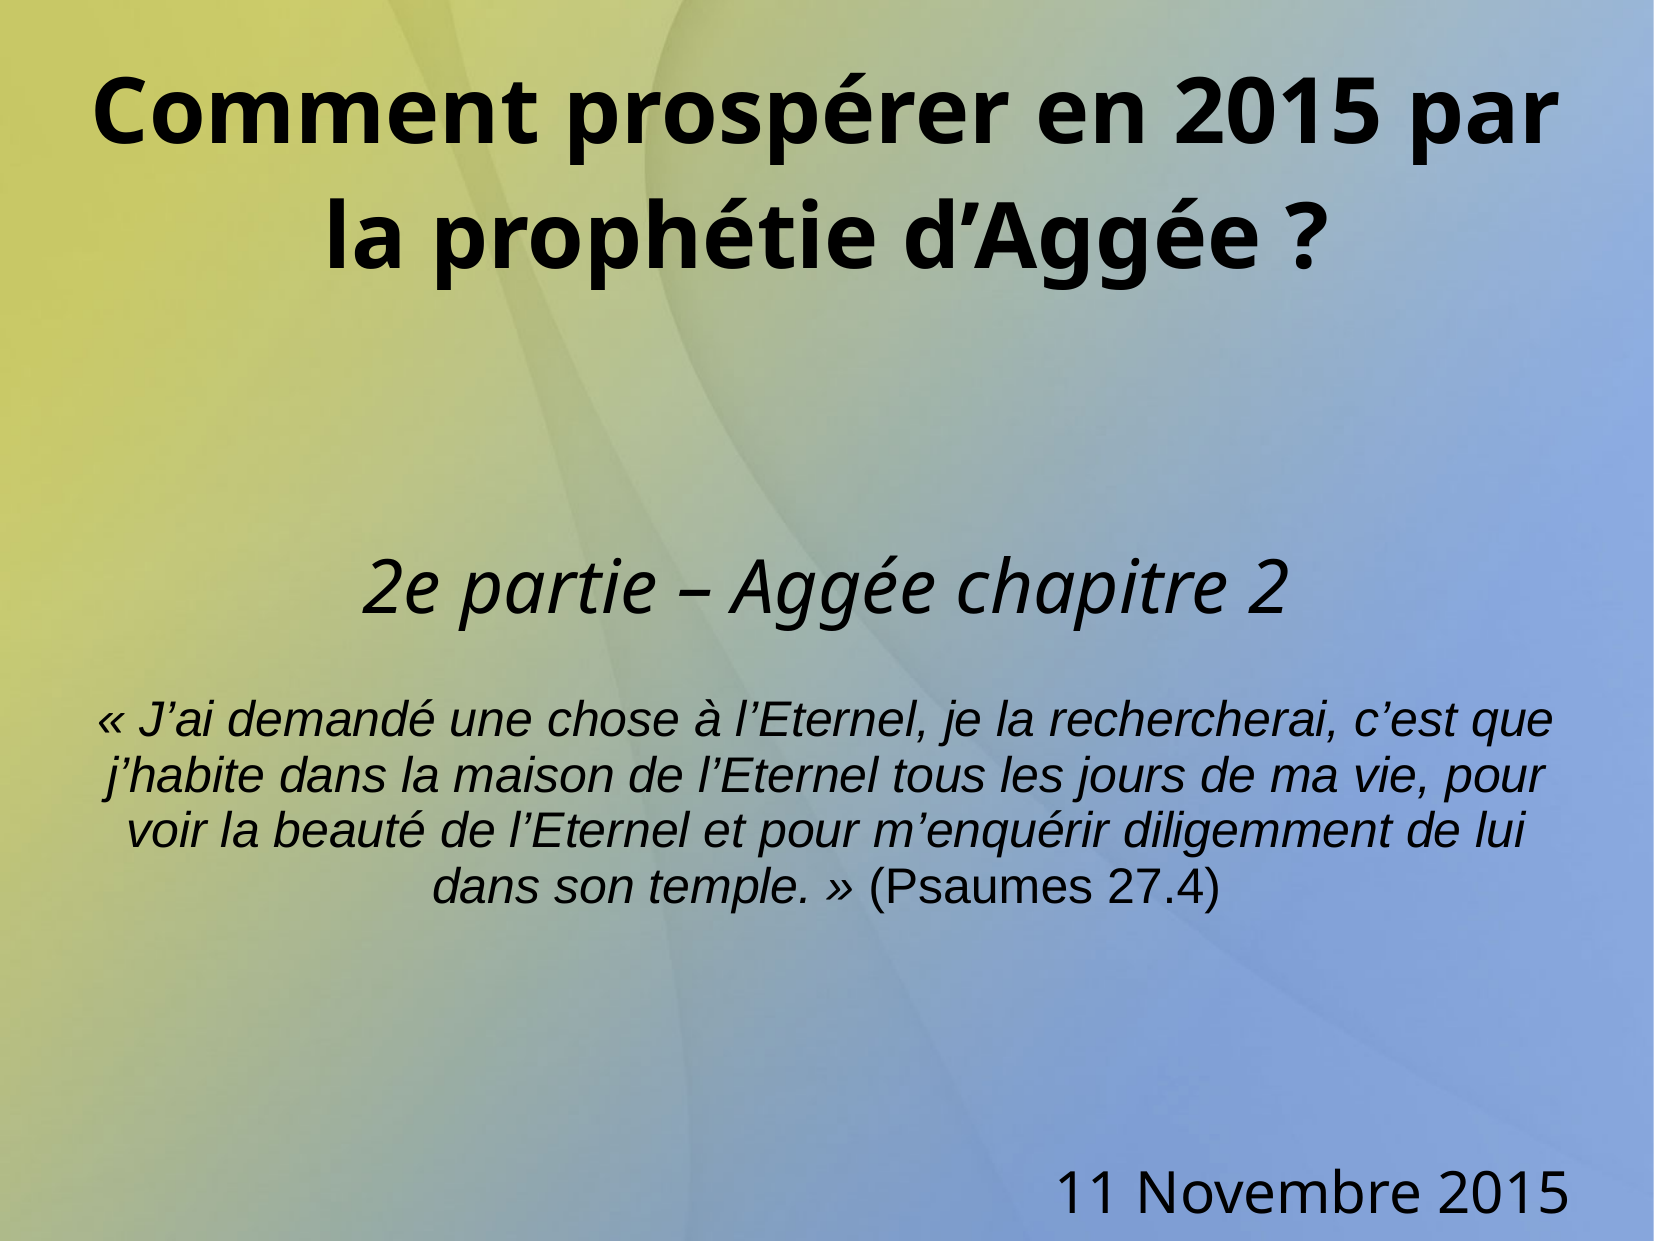

# Comment prospérer en 2015 par la prophétie d’Aggée ?
2e partie – Aggée chapitre 2
« J’ai demandé une chose à l’Eternel, je la rechercherai, c’est que j’habite dans la maison de l’Eternel tous les jours de ma vie, pour voir la beauté de l’Eternel et pour m’enquérir diligemment de lui dans son temple. » (Psaumes 27.4)
11 Novembre 2015